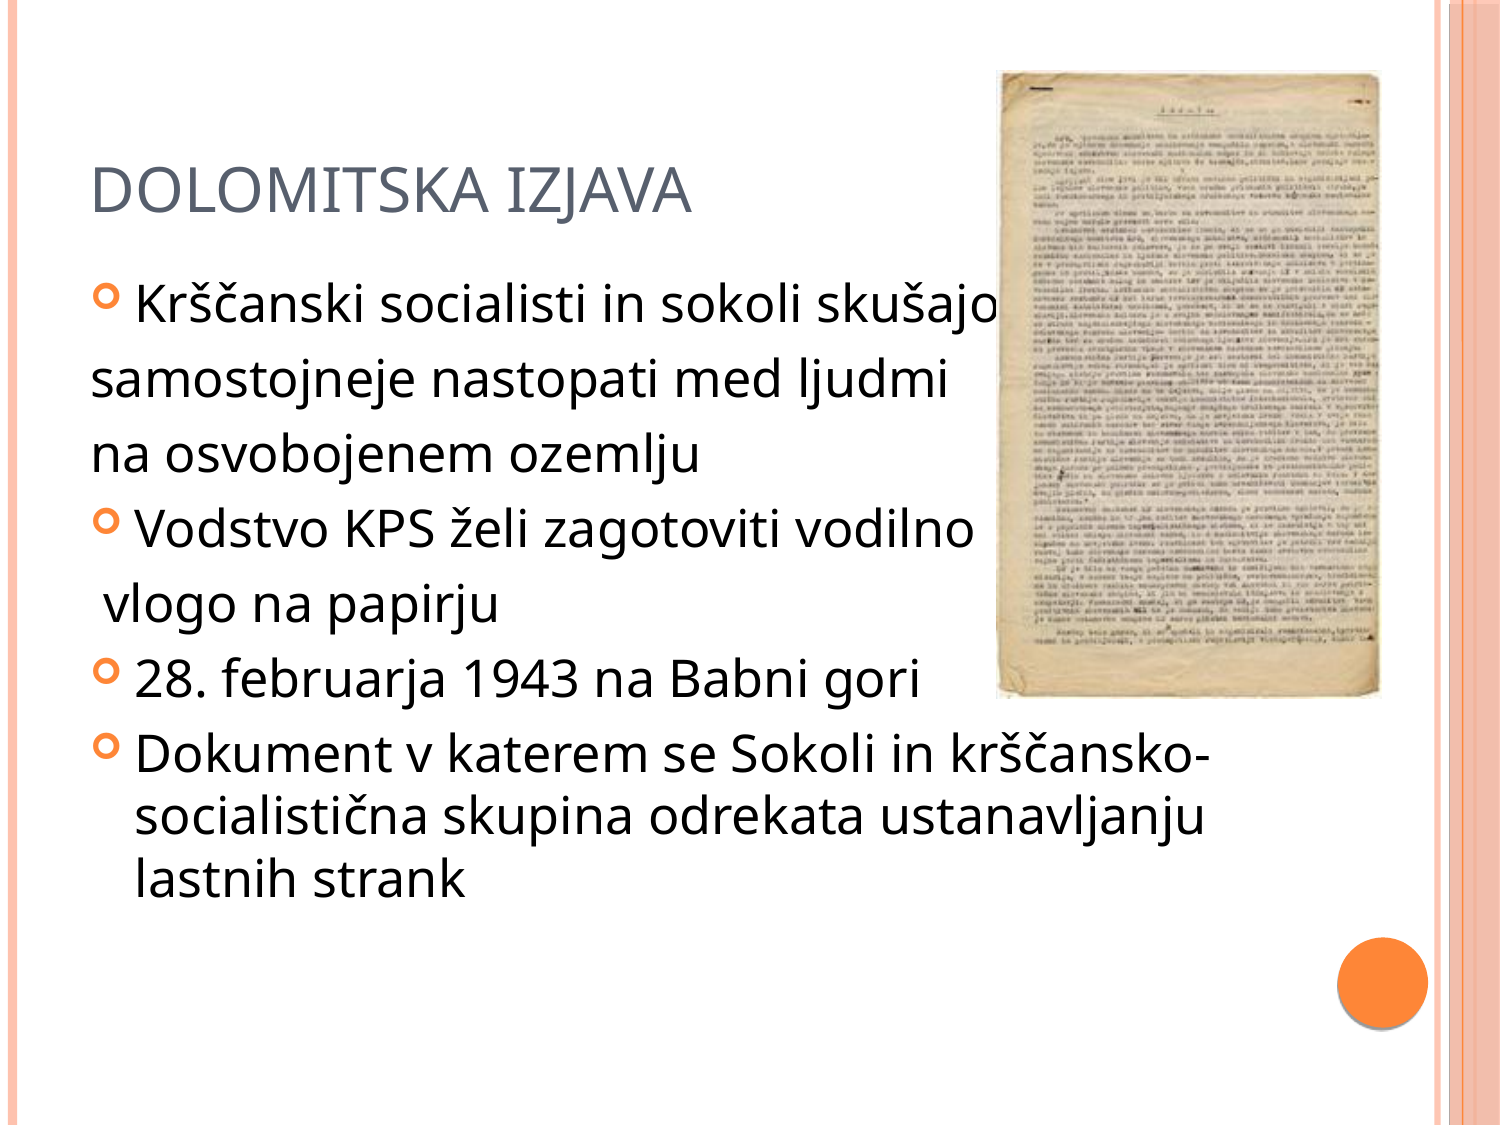

# DOLOMITSKA IZJAVA
Krščanski socialisti in sokoli skušajo
samostojneje nastopati med ljudmi
na osvobojenem ozemlju
Vodstvo KPS želi zagotoviti vodilno
 vlogo na papirju
28. februarja 1943 na Babni gori
Dokument v katerem se Sokoli in krščansko-socialistična skupina odrekata ustanavljanju lastnih strank